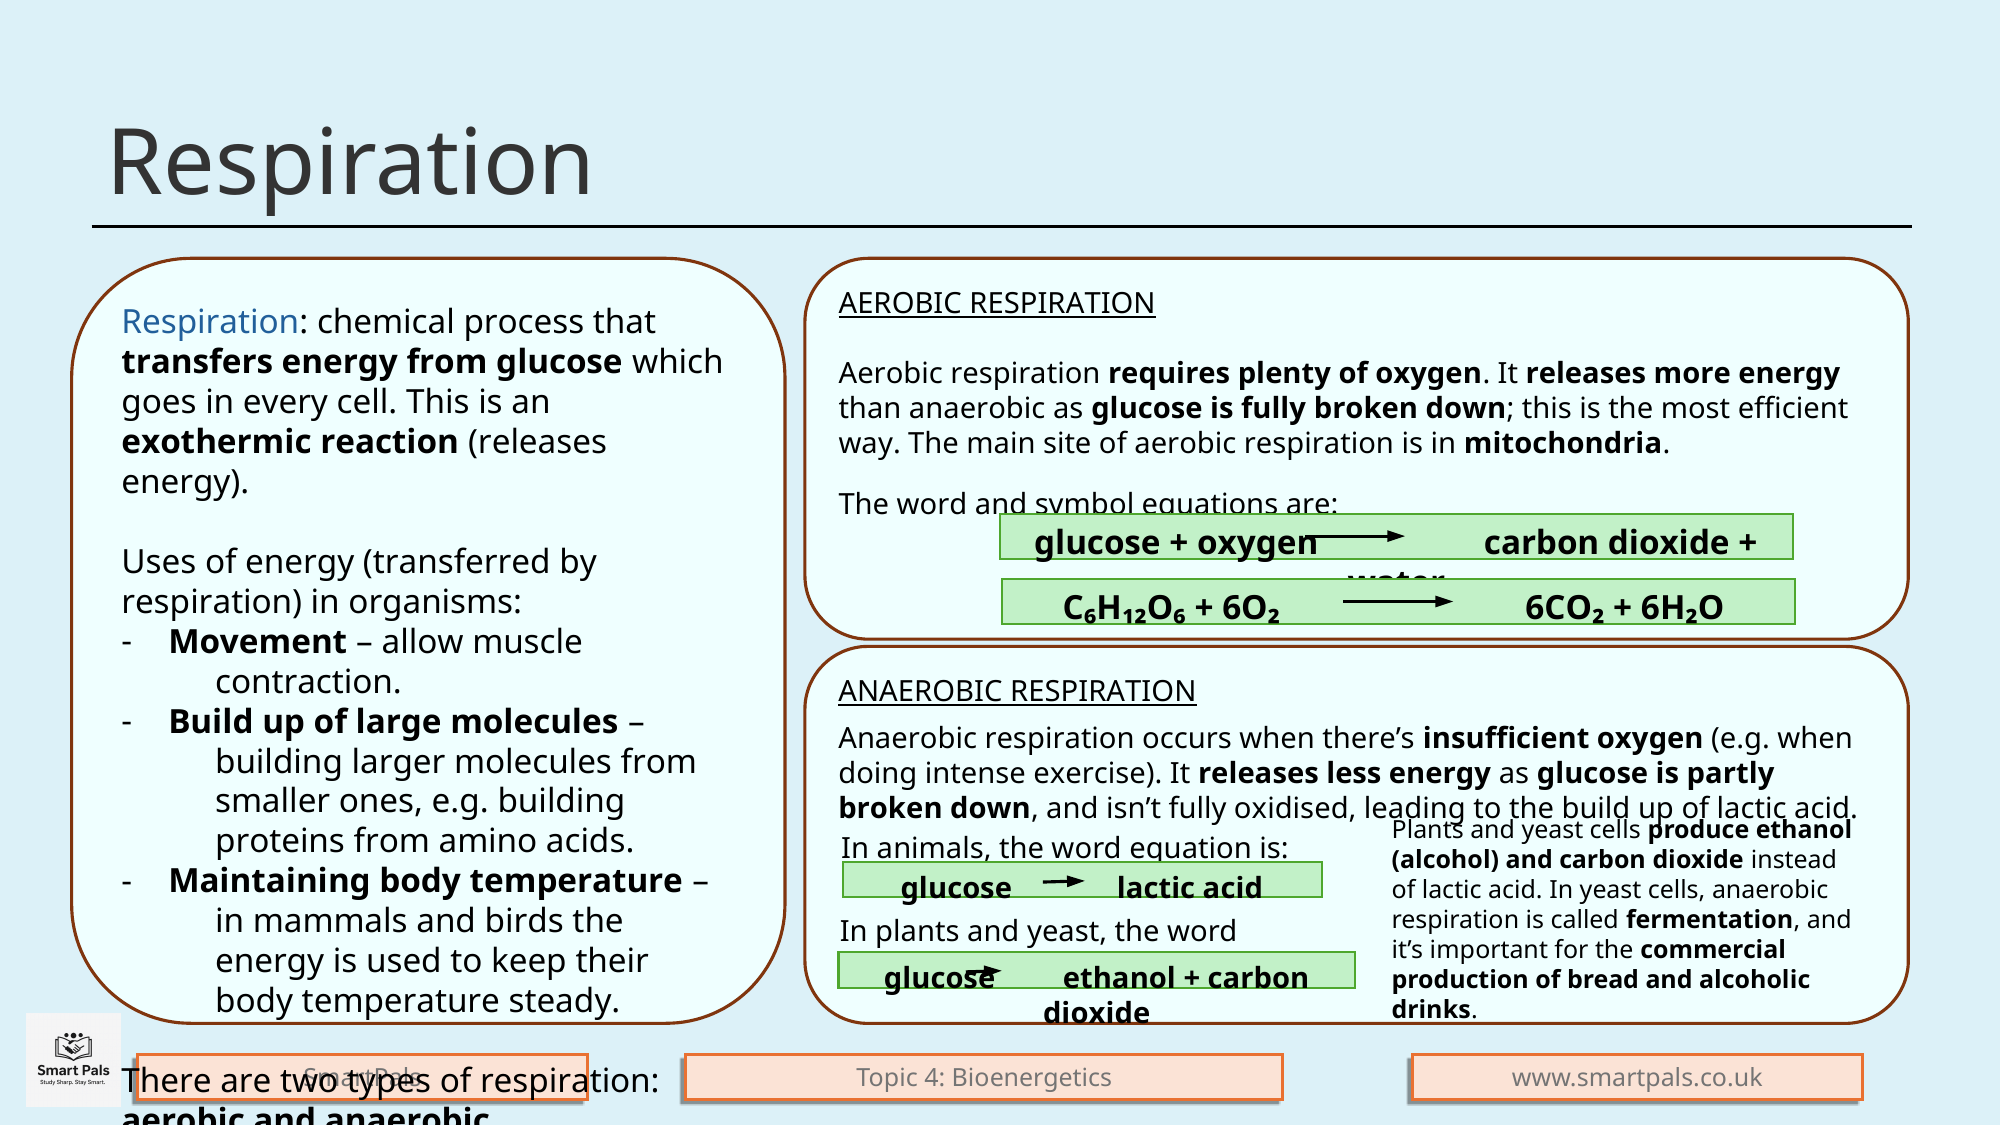

# Respiration
Respiration: chemical process that transfers energy from glucose which goes in every cell. This is an exothermic reaction (releases energy).
Uses of energy (transferred by respiration) in organisms:
Movement – allow muscle contraction.
Build up of large molecules – building larger molecules from smaller ones, e.g. building proteins from amino acids.
Maintaining body temperature – in mammals and birds the energy is used to keep their body temperature steady.
There are two types of respiration: aerobic and anaerobic.
AEROBIC RESPIRATION
Aerobic respiration requires plenty of oxygen. It releases more energy than anaerobic as glucose is fully broken down; this is the most efficient way. The main site of aerobic respiration is in mitochondria.
The word and symbol equations are:
glucose + oxygen carbon dioxide + water
C₆H₁₂O₆ + 6O₂ 6CO₂ + 6H₂O
ANAEROBIC RESPIRATION
Anaerobic respiration occurs when there’s insufficient oxygen (e.g. when doing intense exercise). It releases less energy as glucose is partly broken down, and isn’t fully oxidised, leading to the build up of lactic acid.
Plants and yeast cells produce ethanol (alcohol) and carbon dioxide instead of lactic acid. In yeast cells, anaerobic respiration is called fermentation, and it’s important for the commercial production of bread and alcoholic drinks.
In animals, the word equation is:
glucose lactic acid
In plants and yeast, the word equation is:
glucose ethanol + carbon dioxide